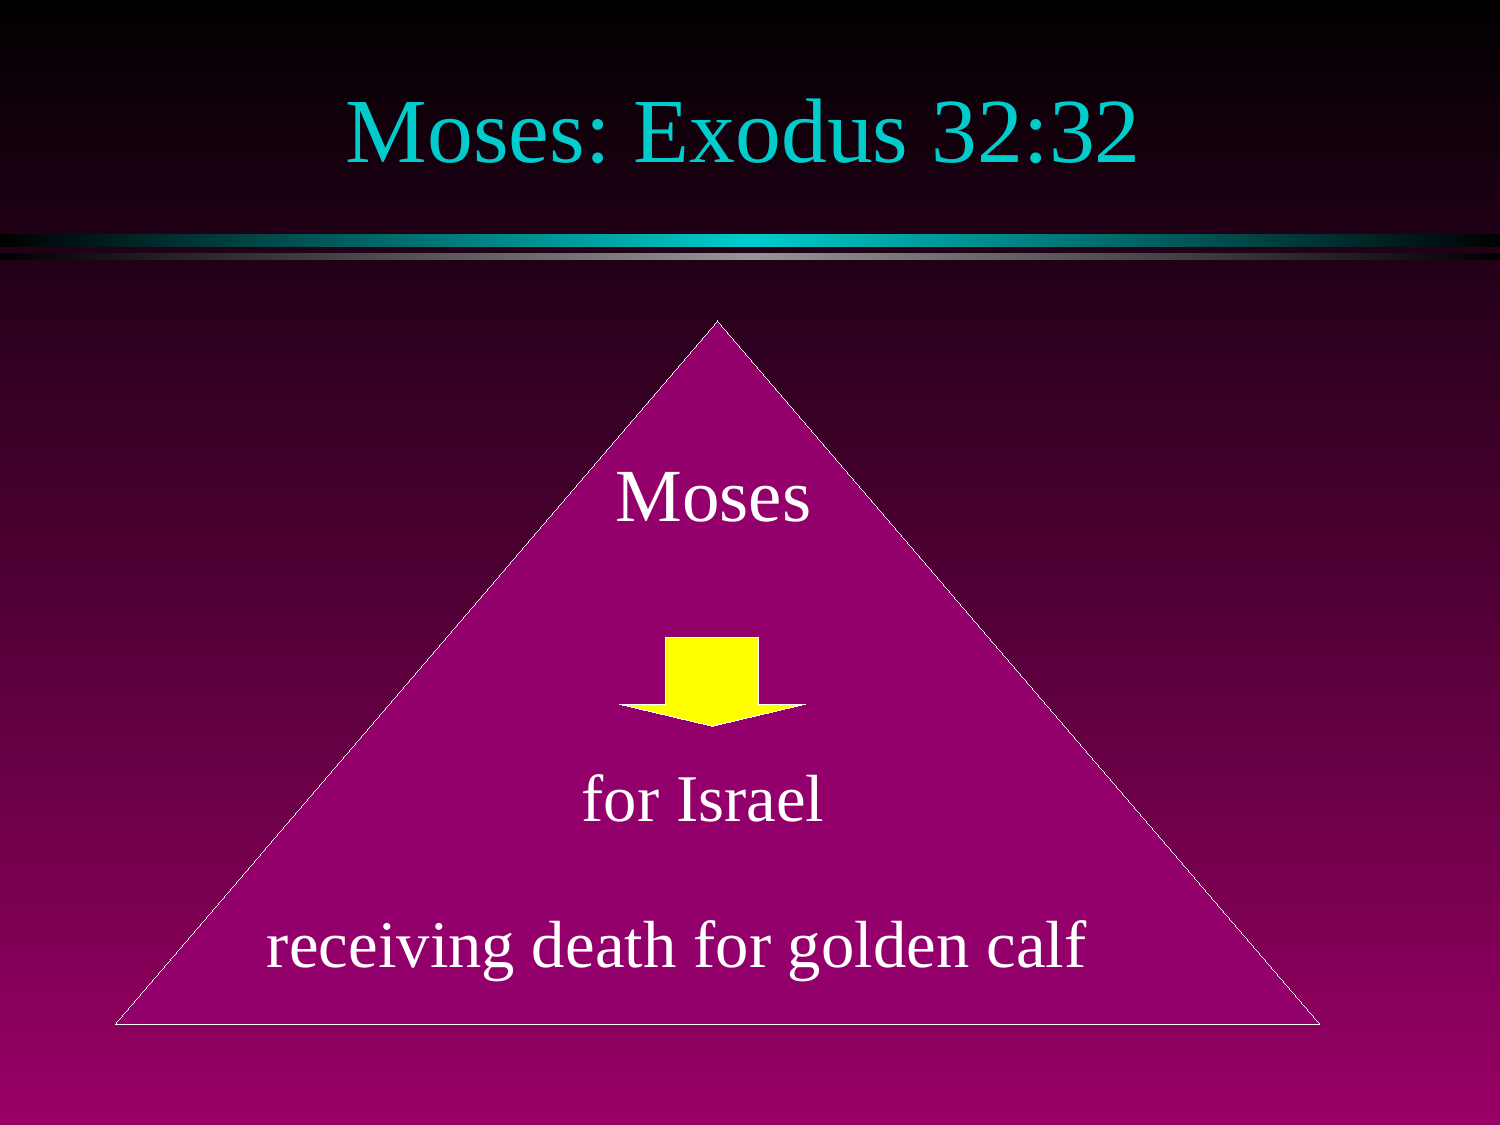

# Moses: Exodus 32:32
Moses
for Israel
receiving death for golden calf